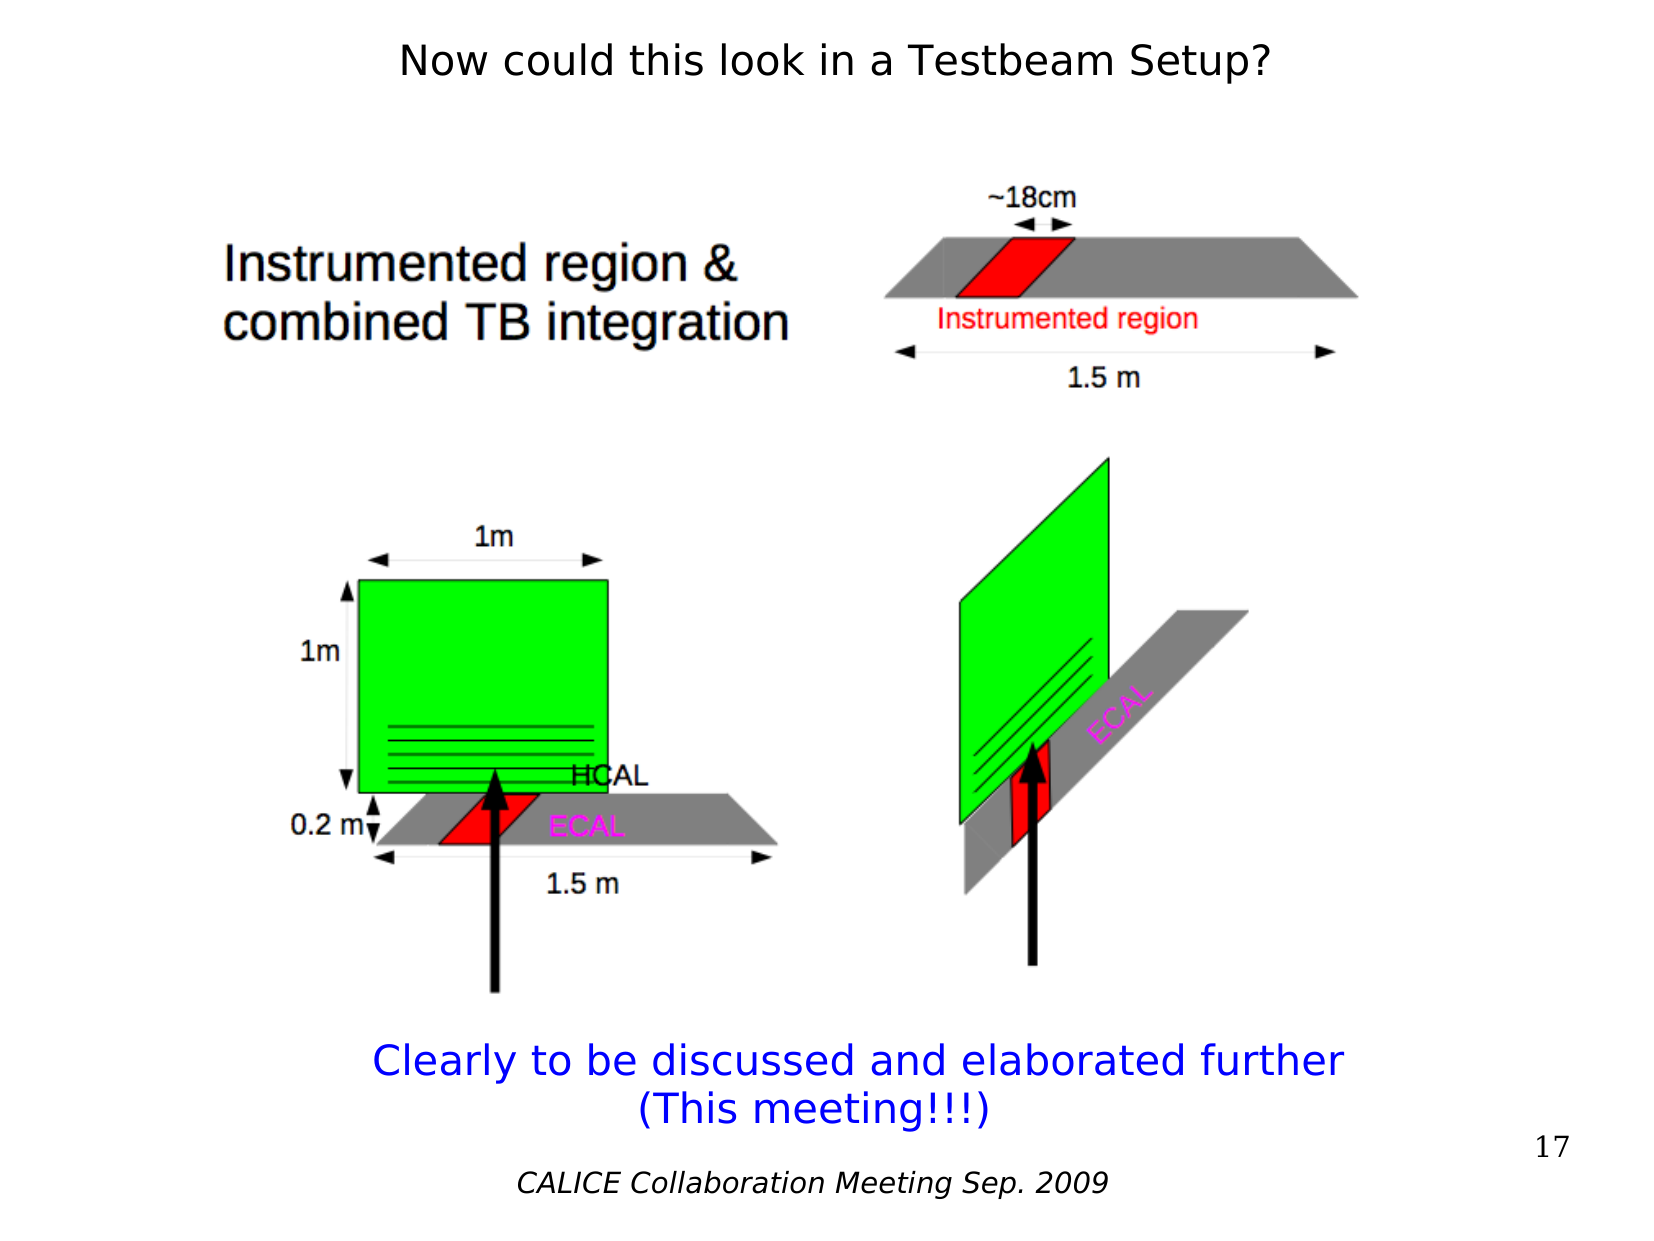

Now could this look in a Testbeam Setup?
Clearly to be discussed and elaborated further
 (This meeting!!!)
17